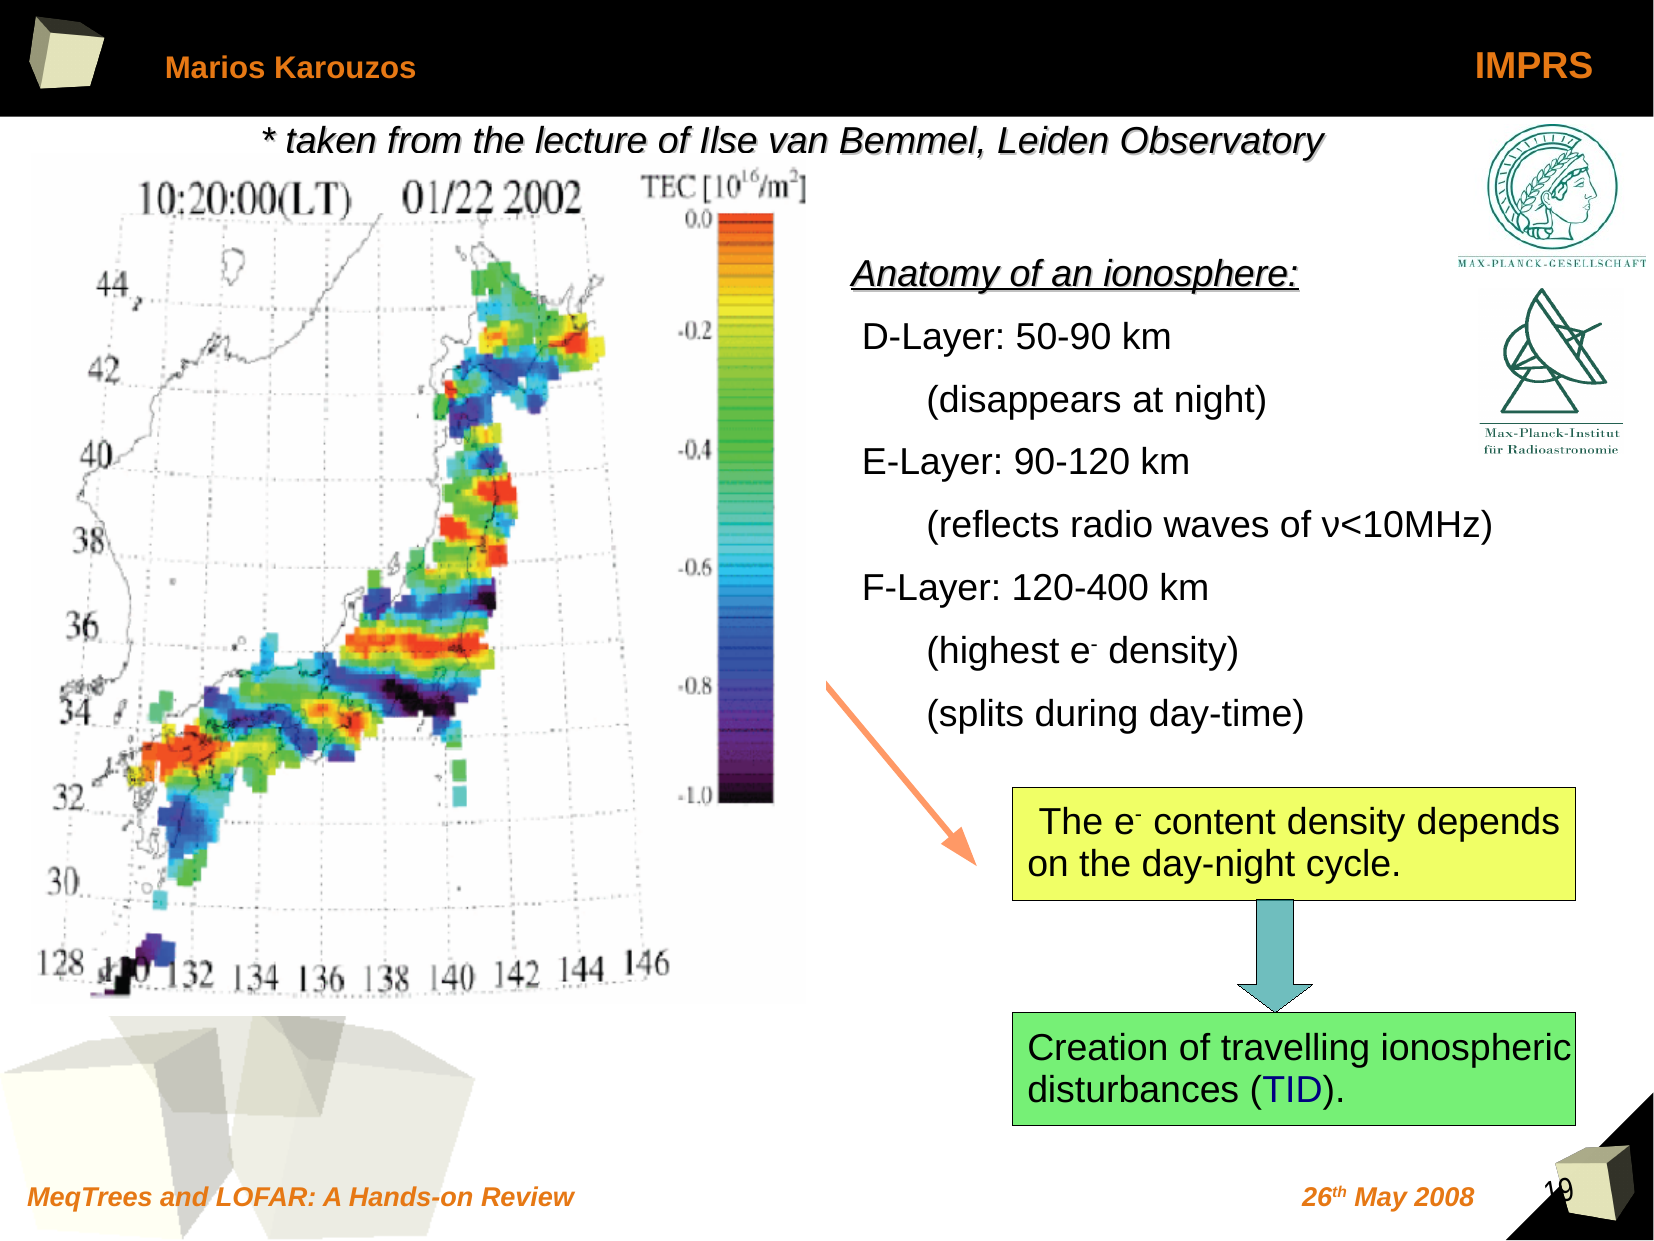

Marios Karouzos														 IMPRS
* taken from the lecture of Ilse van Bemmel, Leiden Observatory
Anatomy of an ionosphere:
 D-Layer: 50-90 km
	(disappears at night)
 E-Layer: 90-120 km
	(reflects radio waves of ν<10MHz)
 F-Layer: 120-400 km
	(highest e- density)
	(splits during day-time)
 The e- content density depends on the day-night cycle.
Creation of travelling ionospheric disturbances (TID).
MeqTrees and LOFAR: A Hands-on Review										26th May 2008